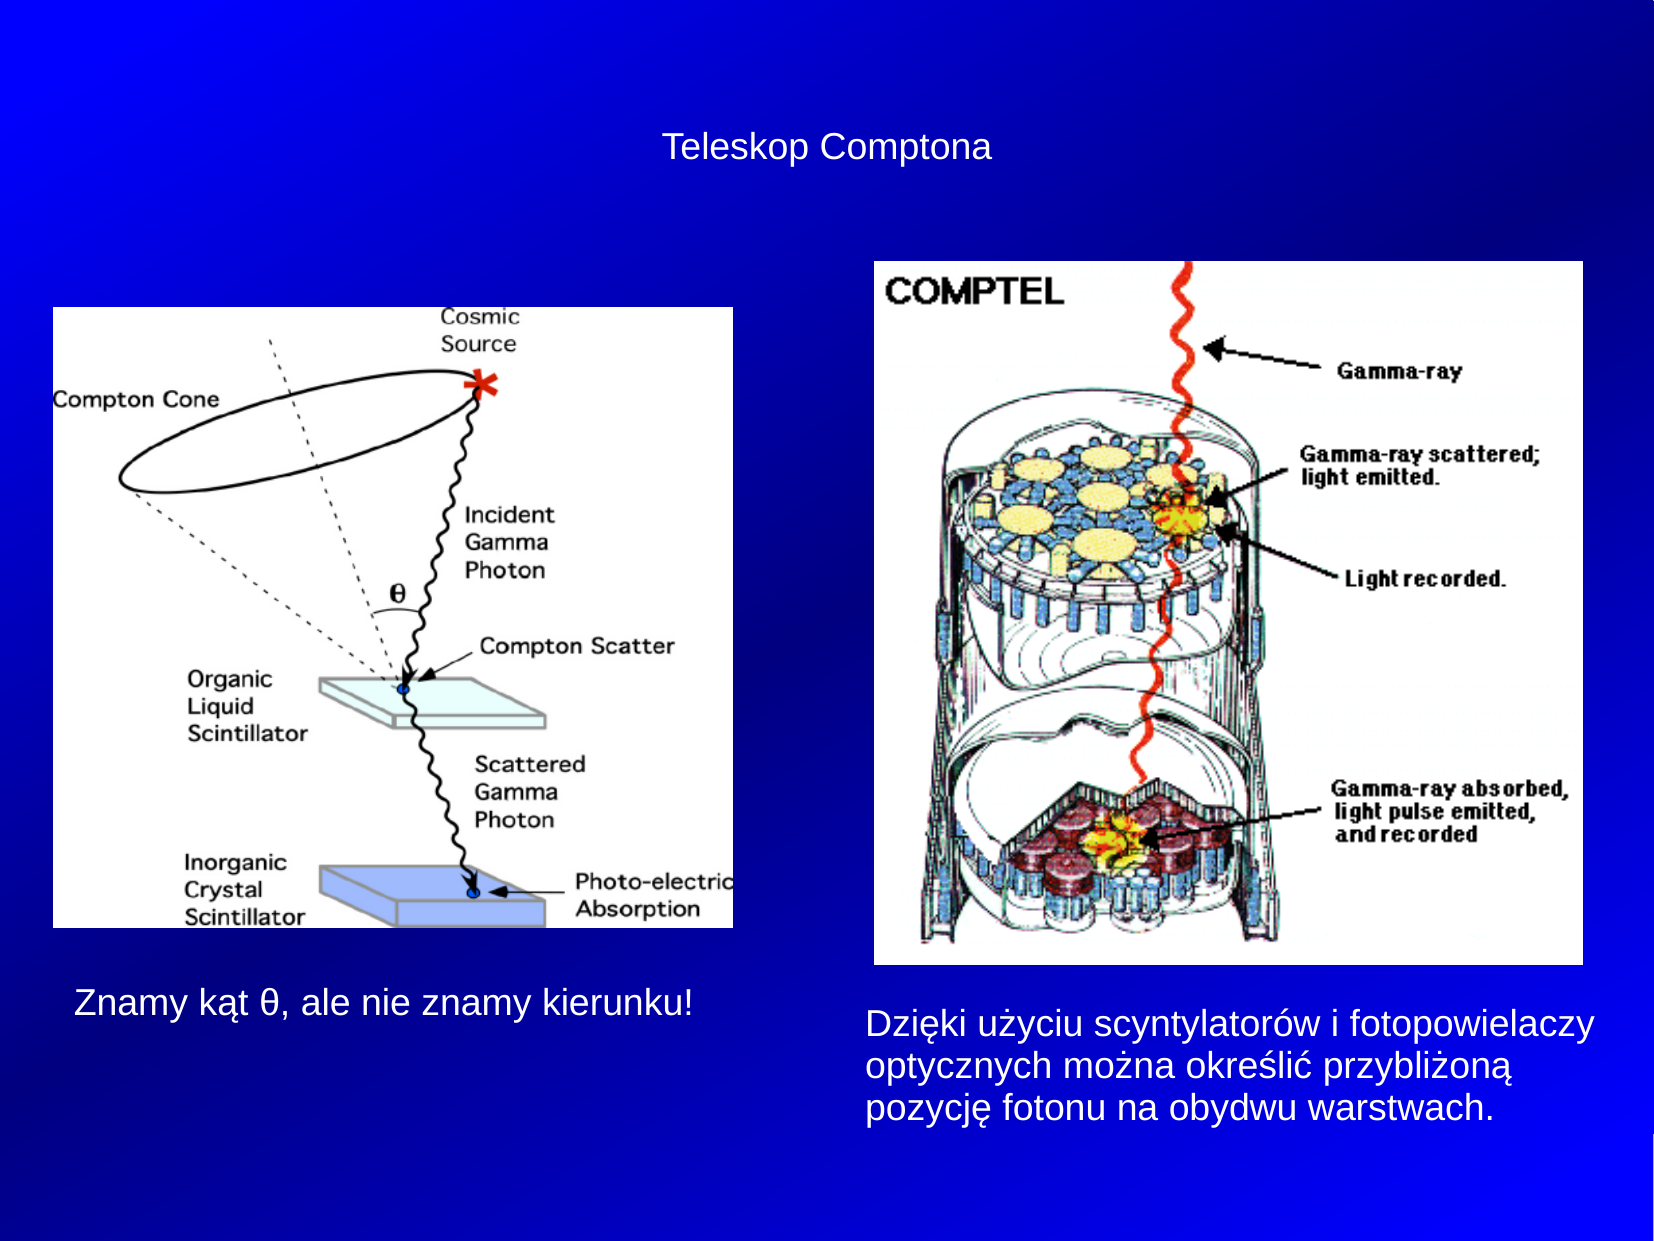

Teleskop Comptona
Znamy kąt θ, ale nie znamy kierunku!
Dzięki użyciu scyntylatorów i fotopowielaczy
optycznych można określić przybliżoną
pozycję fotonu na obydwu warstwach.